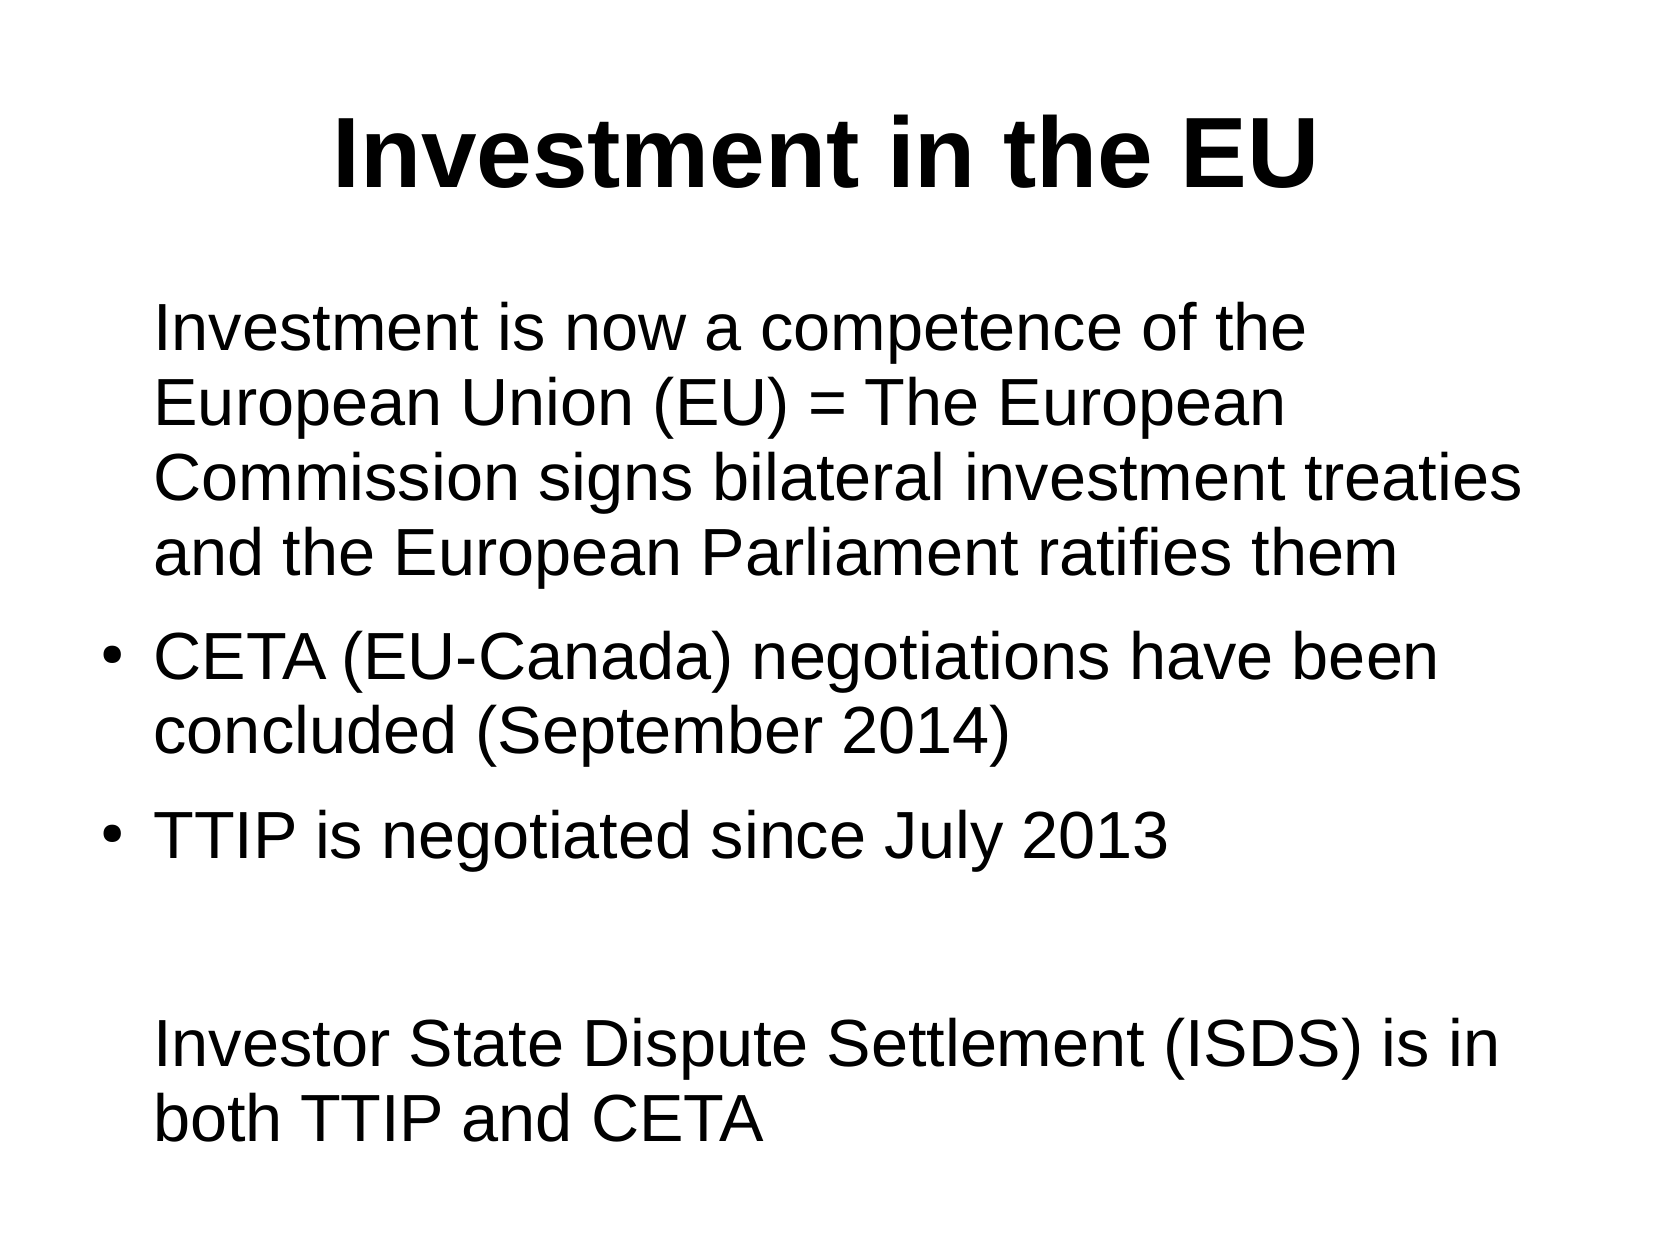

# Investment in the EU
Investment is now a competence of the European Union (EU) = The European Commission signs bilateral investment treaties and the European Parliament ratifies them
CETA (EU-Canada) negotiations have been concluded (September 2014)
TTIP is negotiated since July 2013
Investor State Dispute Settlement (ISDS) is in both TTIP and CETA